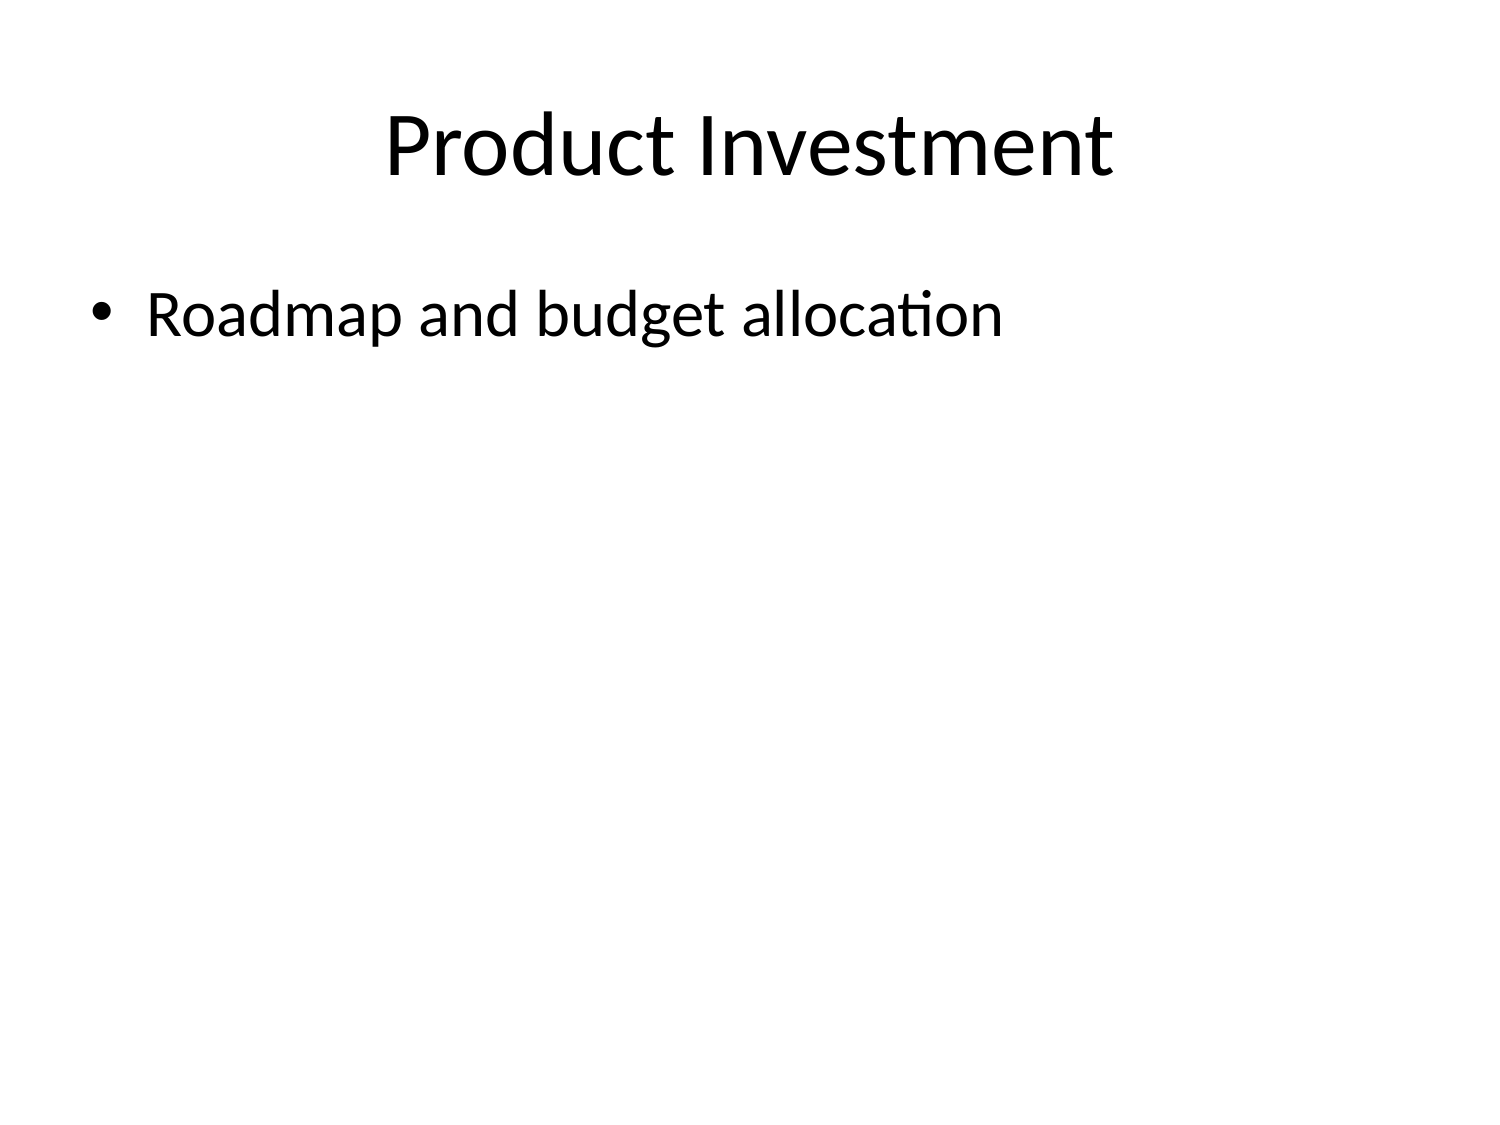

# Product Investment
Roadmap and budget allocation